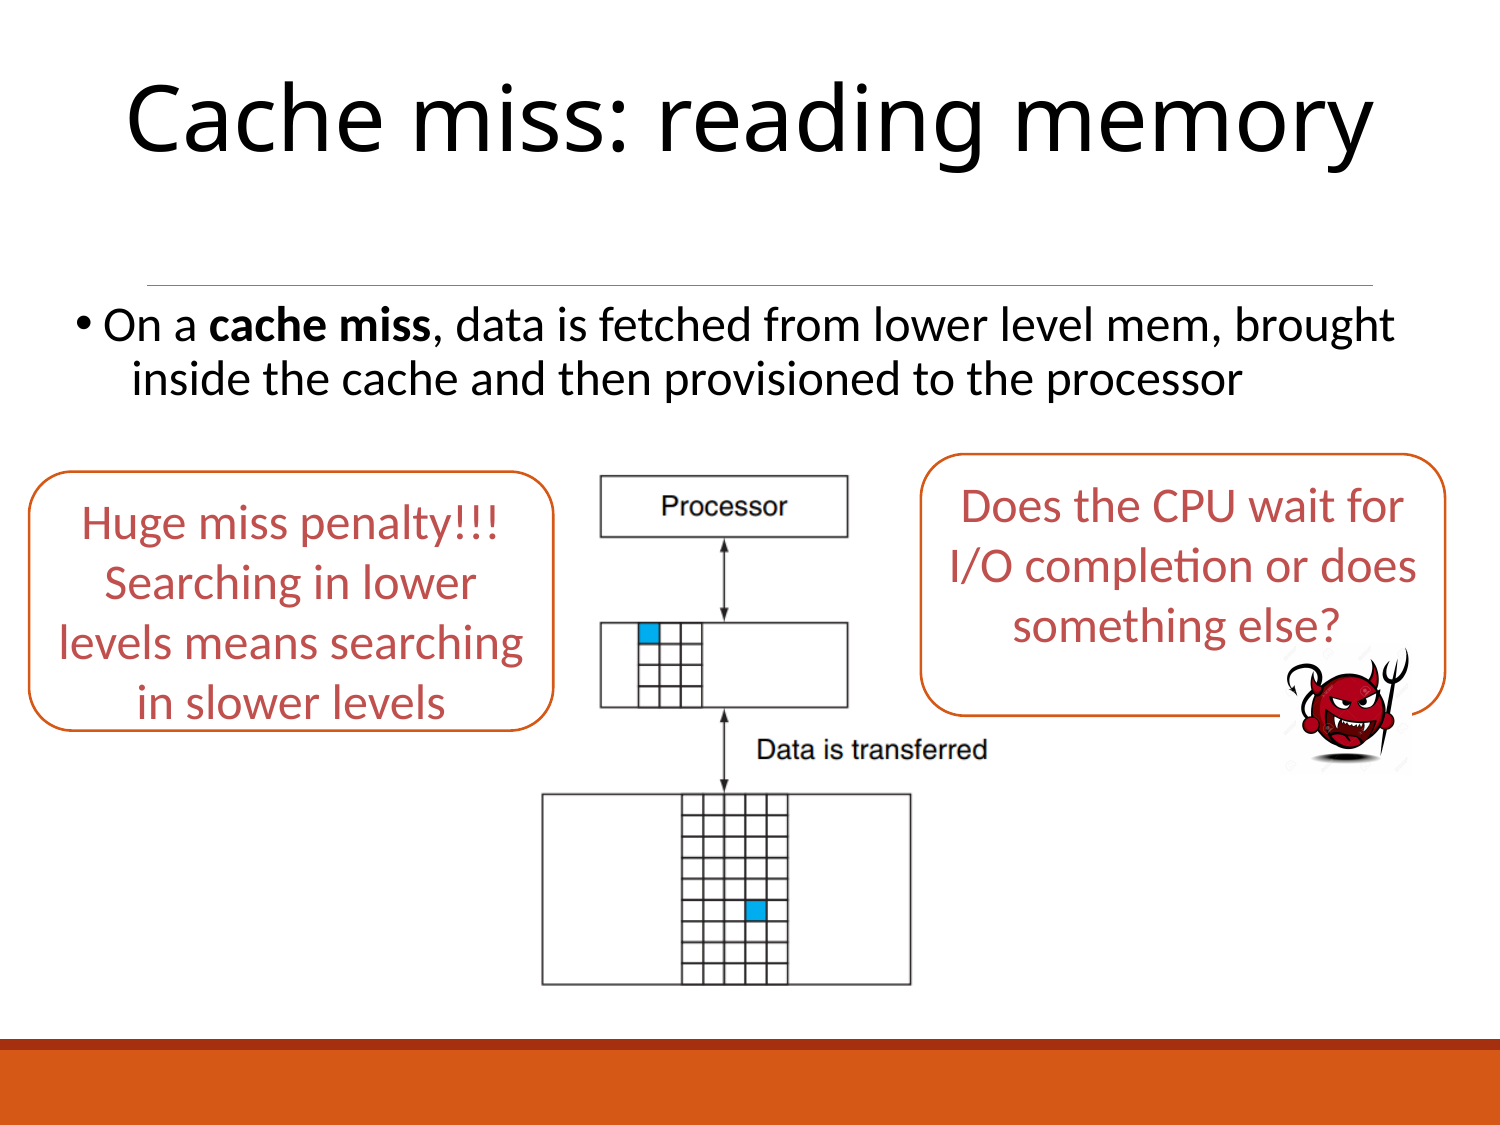

Cache miss: reading memory
On a cache miss, data is fetched from lower level mem, brought inside the cache and then provisioned to the processor
Does the CPU wait for I/O completion or does something else?
Huge miss penalty!!!
Searching in lower levels means searching in slower levels